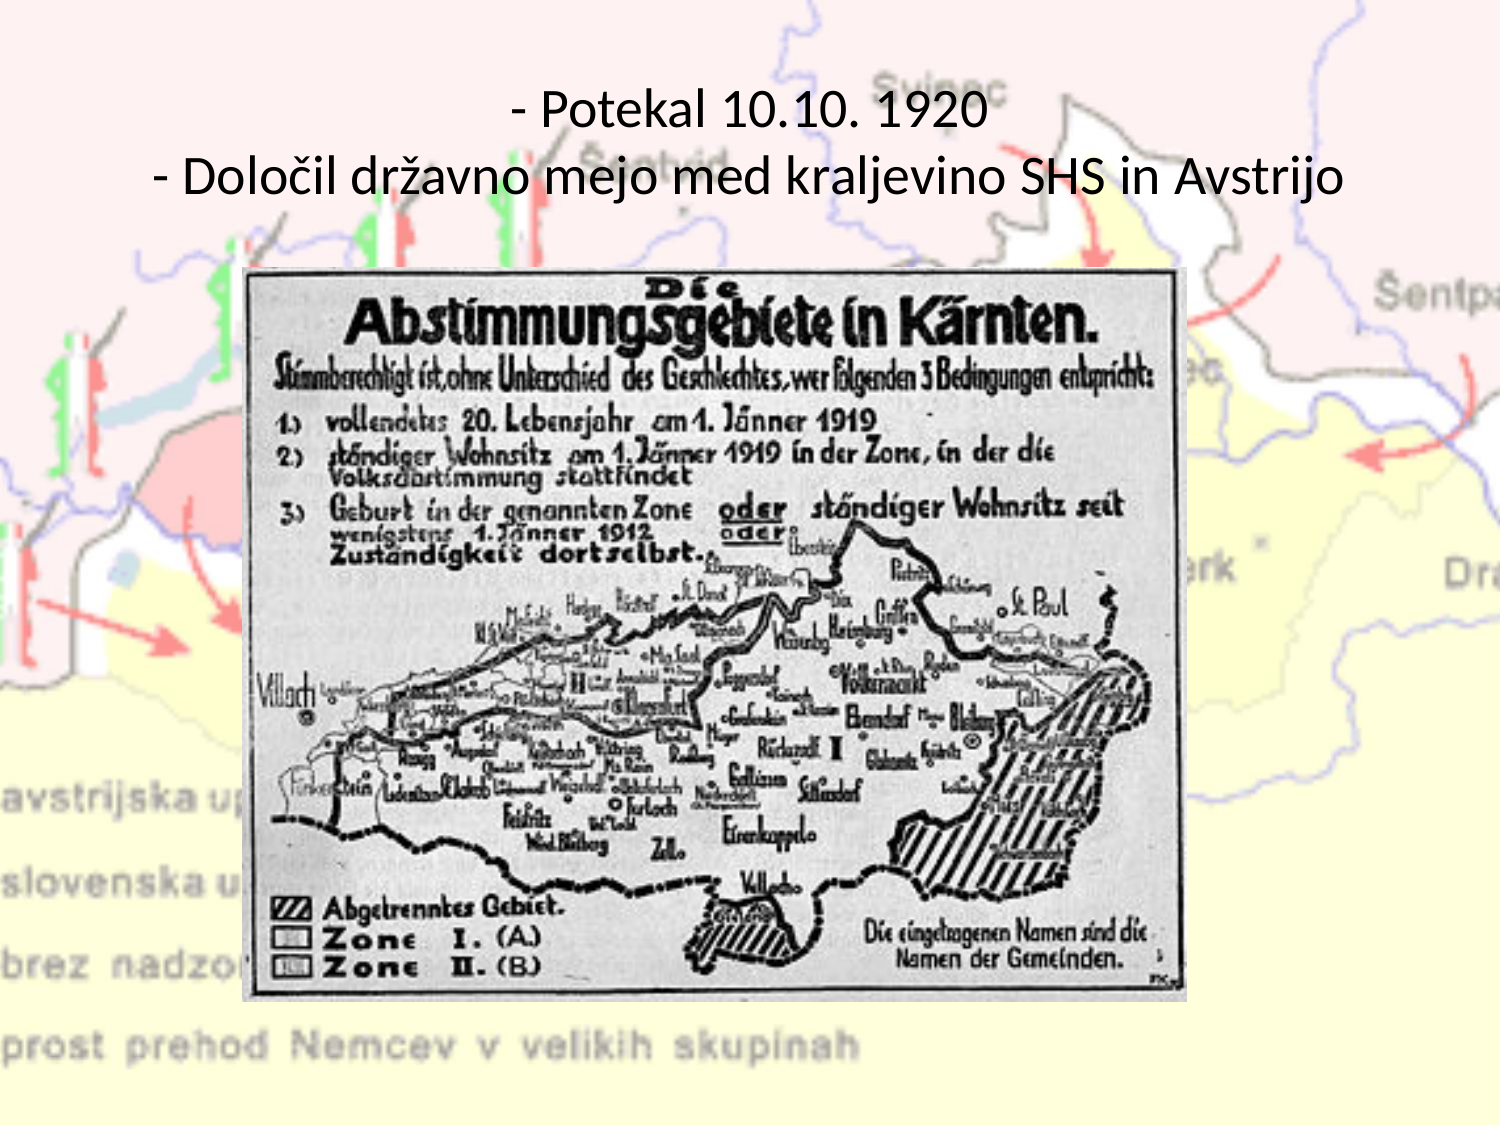

# - Potekal 10.10. 1920 - Določil državno mejo med kraljevino SHS in Avstrijo